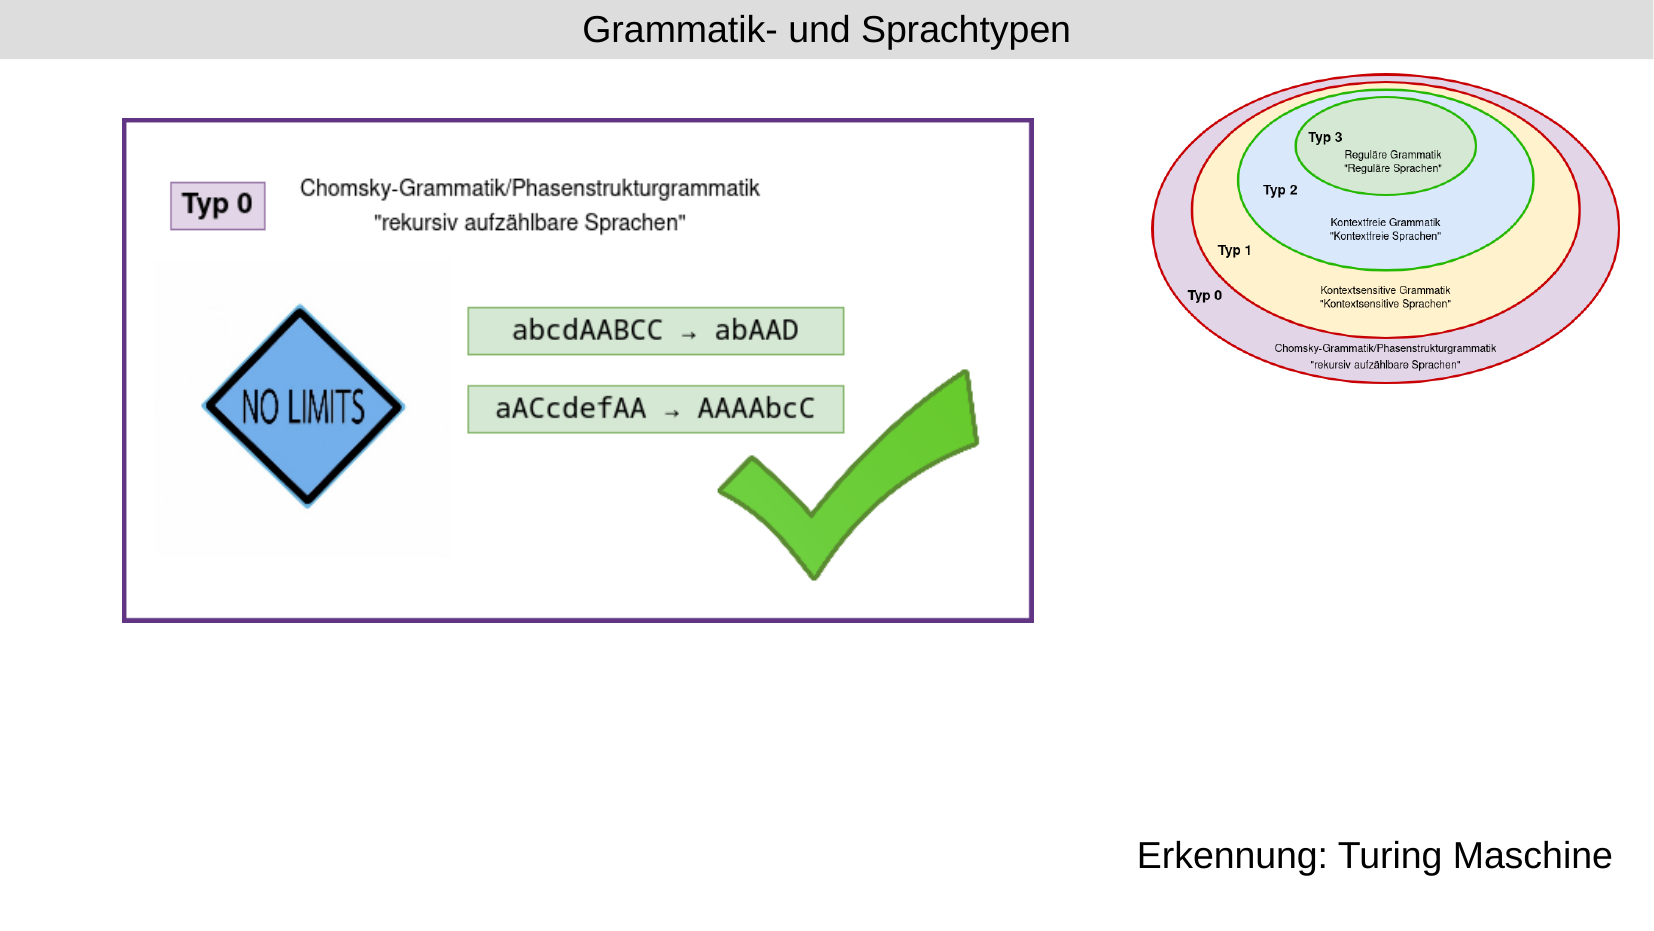

# Grammatik- und Sprachtypen
Erkennung: Turing Maschine